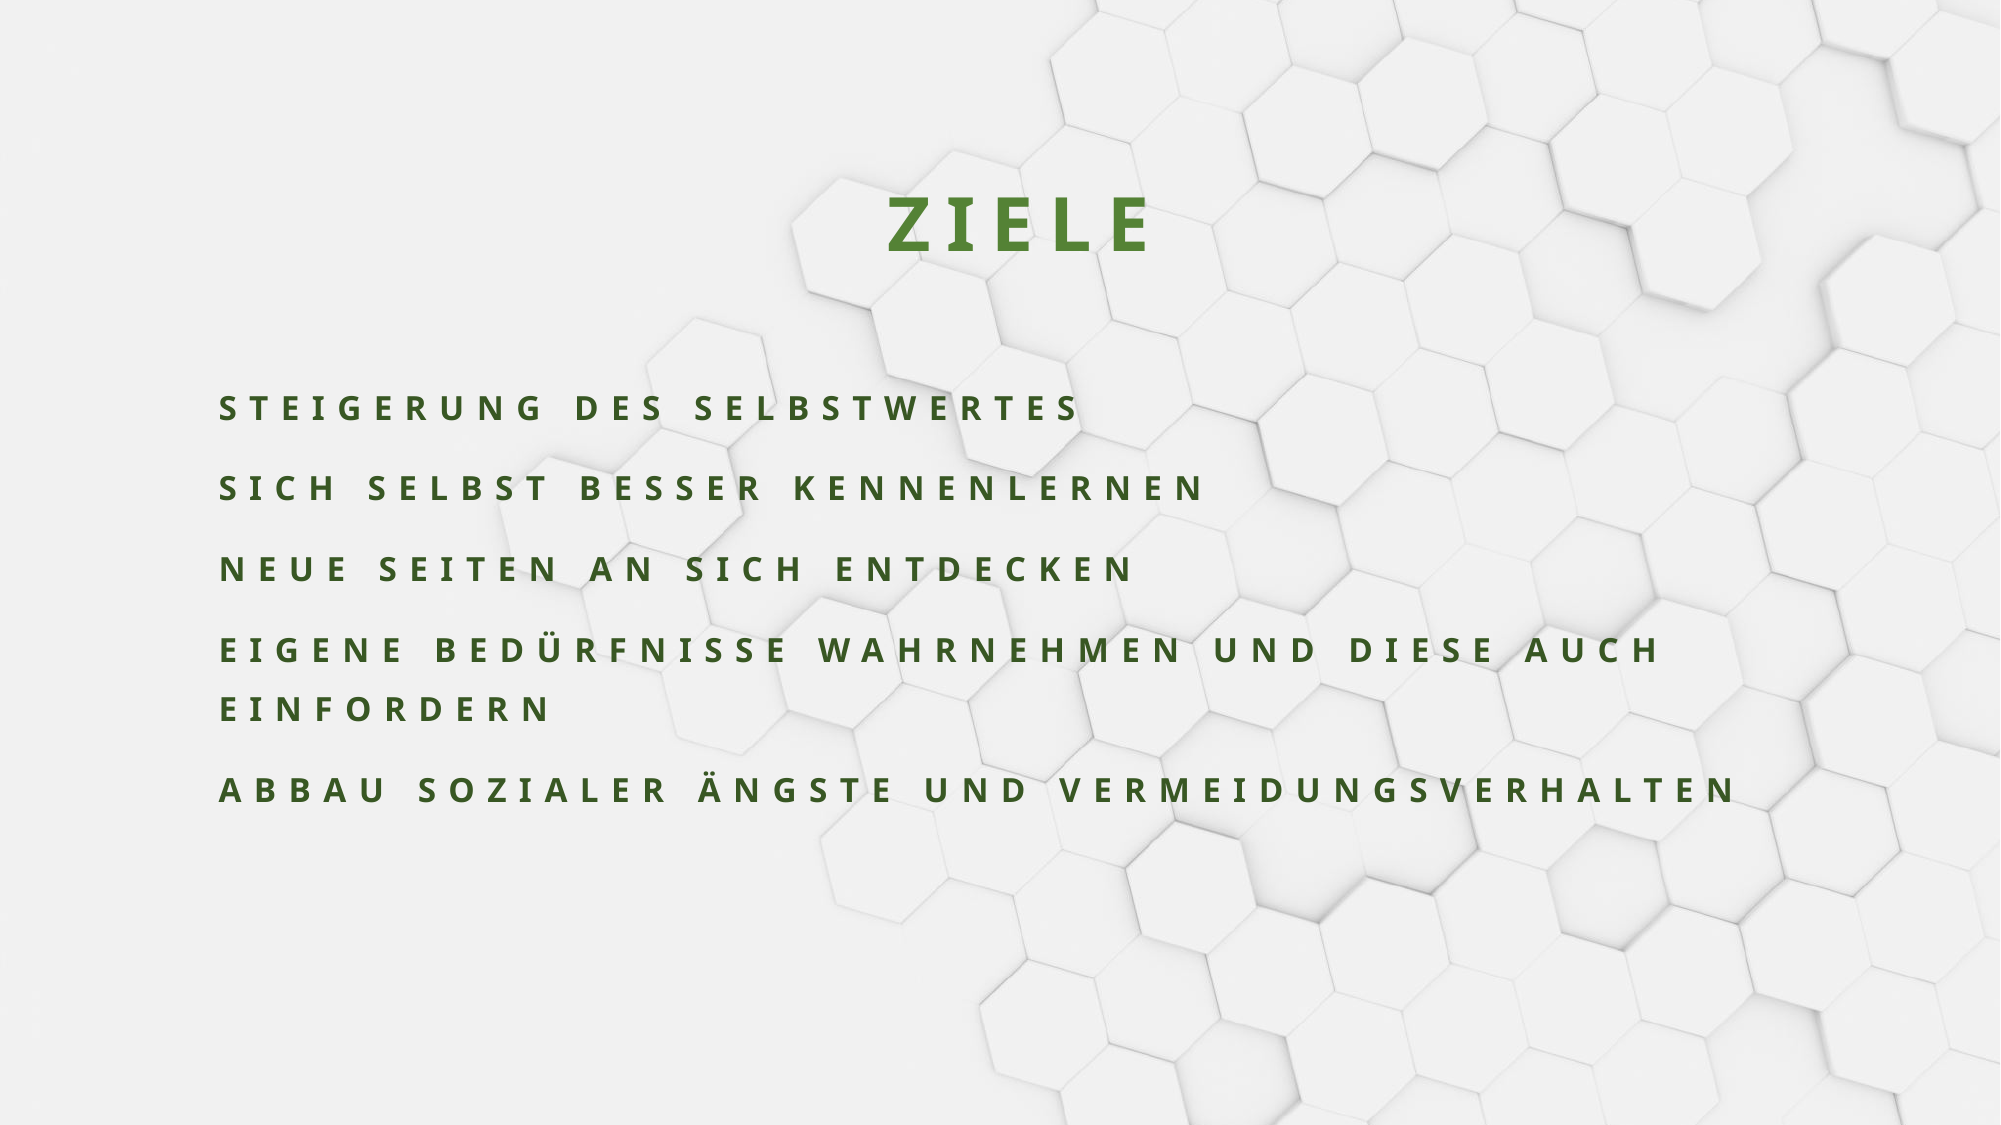

# Ziele
Steigerung des Selbstwertes
Sich selbst besser kennenlernen
Neue Seiten an sich entdecken
Eigene Bedürfnisse wahrnehmen und diese auch einfordern
Abbau sozialer ängste und Vermeidungsverhalten